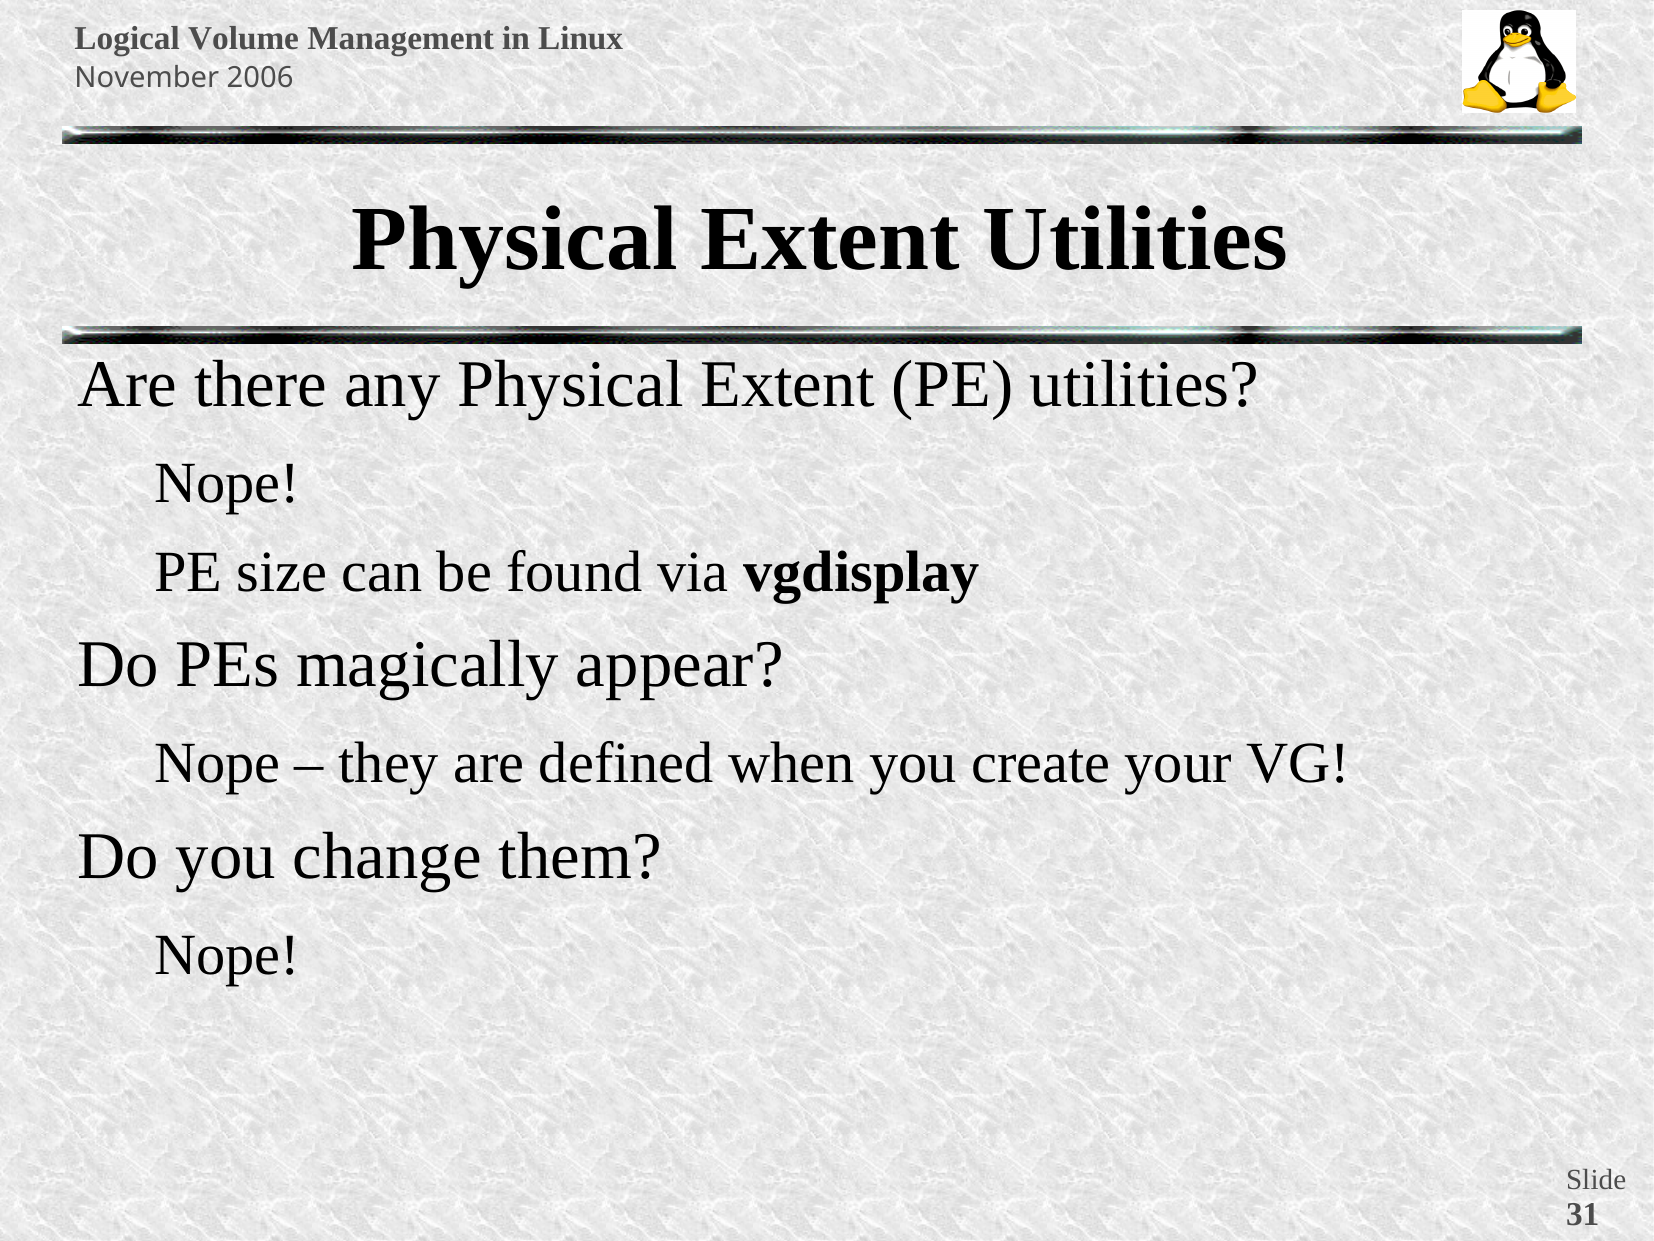

# Physical Extent Utilities
Are there any Physical Extent (PE) utilities?
Nope!
PE size can be found via vgdisplay
Do PEs magically appear?
Nope – they are defined when you create your VG!
Do you change them?
Nope!